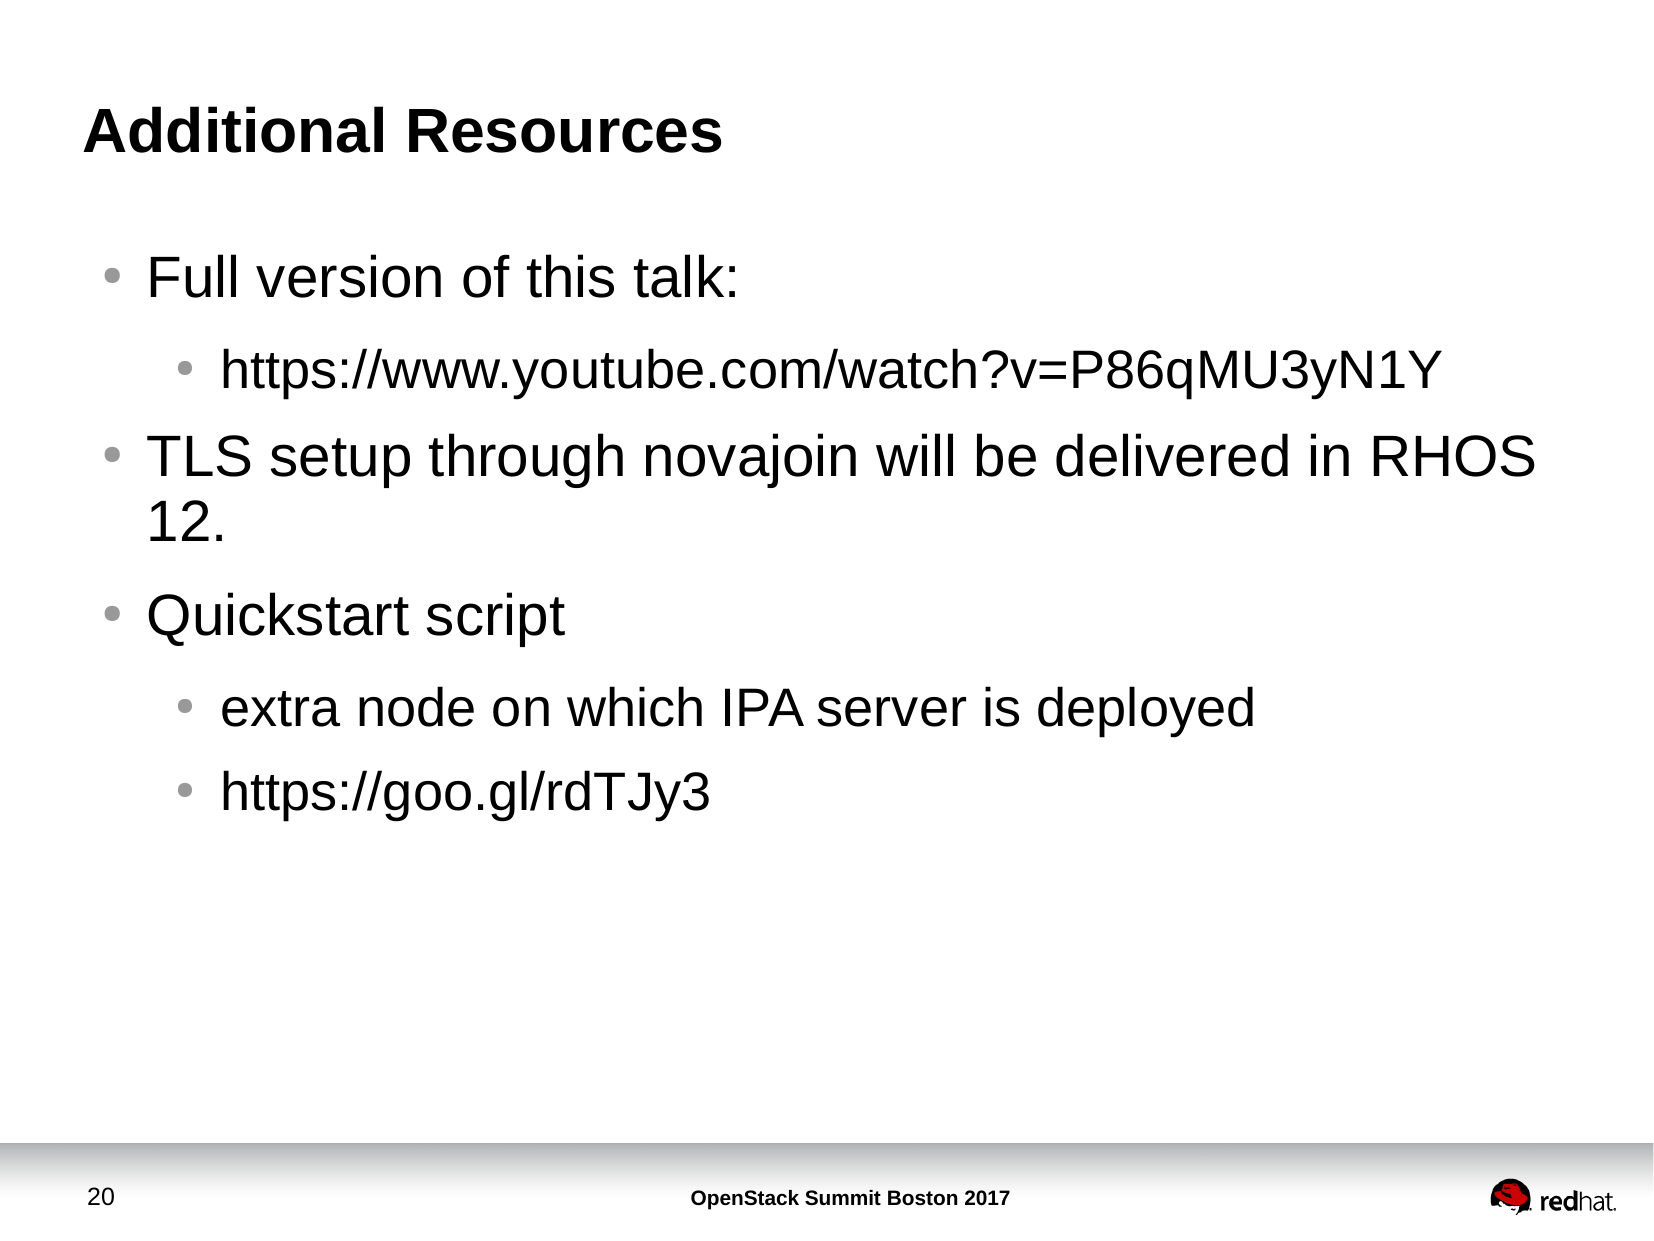

# Additional Resources
Full version of this talk:
https://www.youtube.com/watch?v=P86qMU3yN1Y
TLS setup through novajoin will be delivered in RHOS 12.
Quickstart script
extra node on which IPA server is deployed
https://goo.gl/rdTJy3